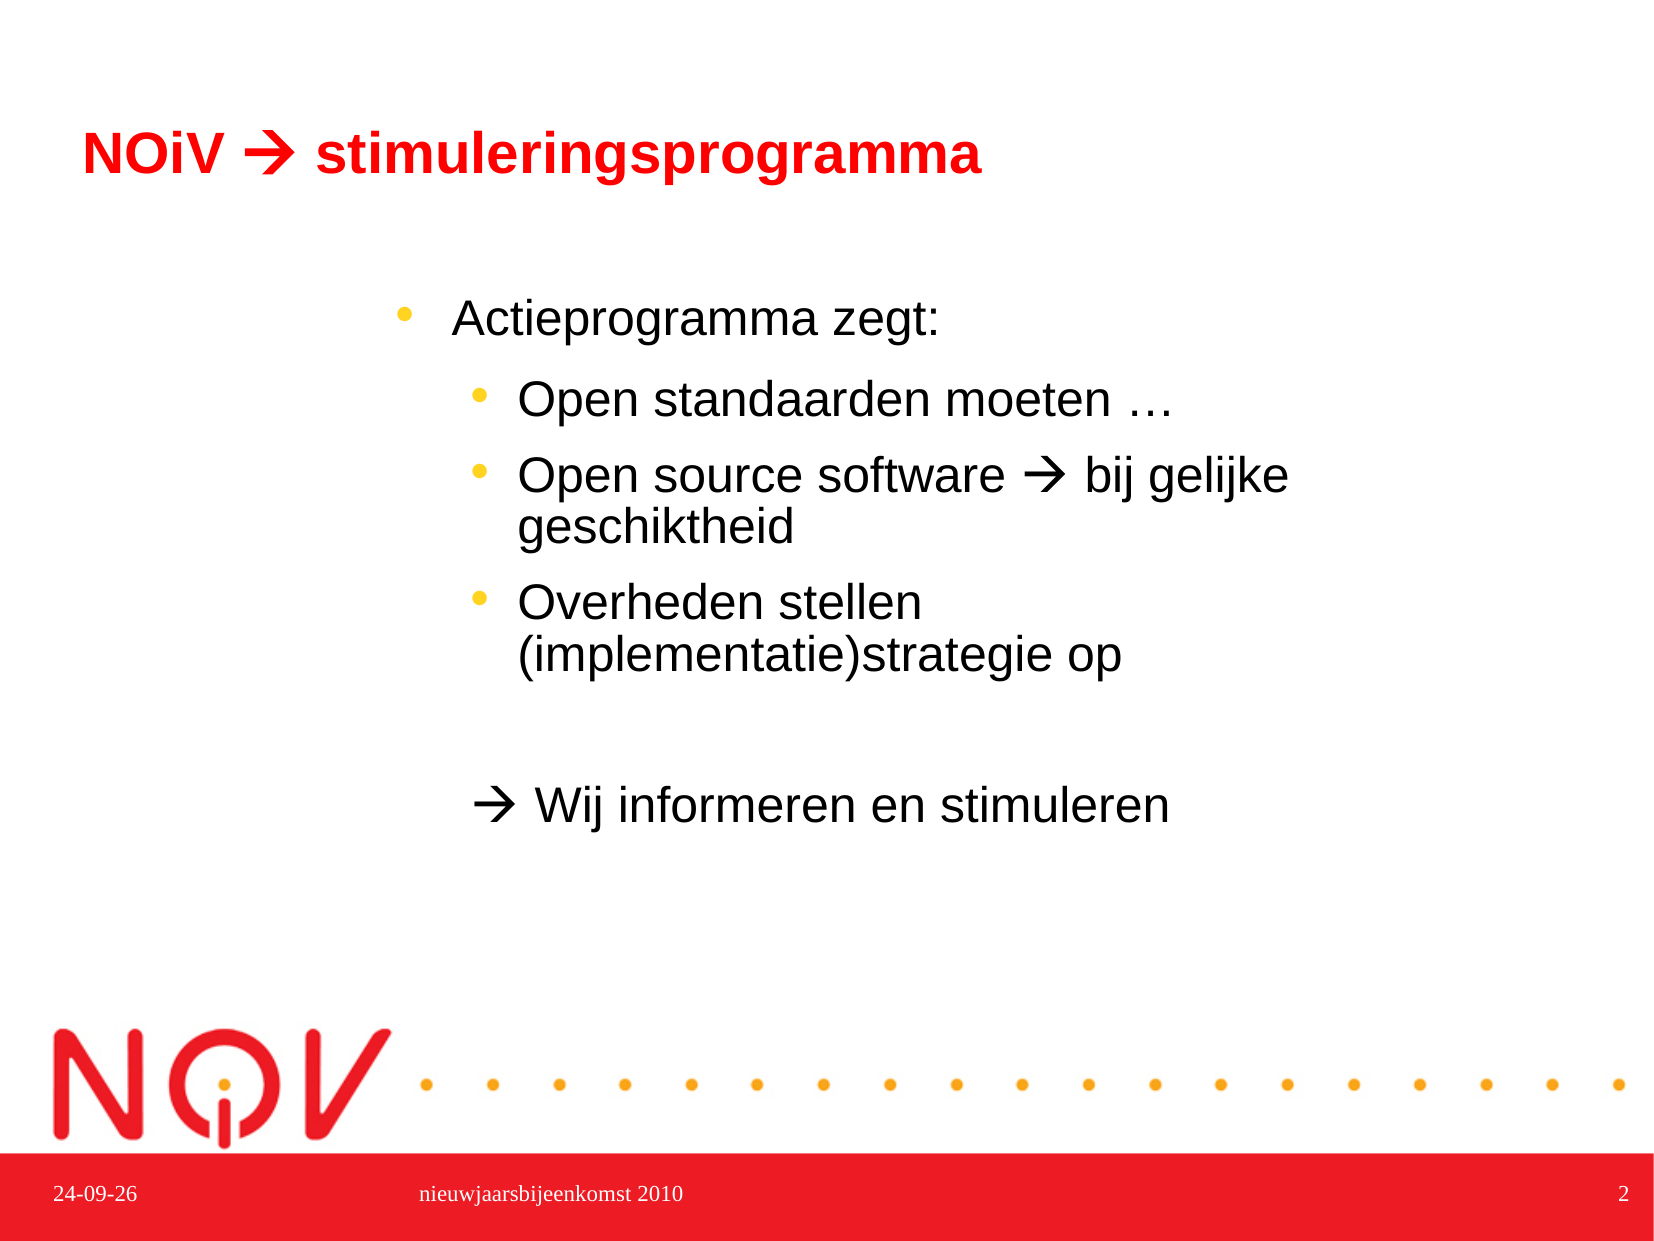

# NOiV  stimuleringsprogramma
Actieprogramma zegt:
Open standaarden moeten …
Open source software  bij gelijke geschiktheid
Overheden stellen (implementatie)strategie op
 Wij informeren en stimuleren
2
nieuwjaarsbijeenkomst 2010